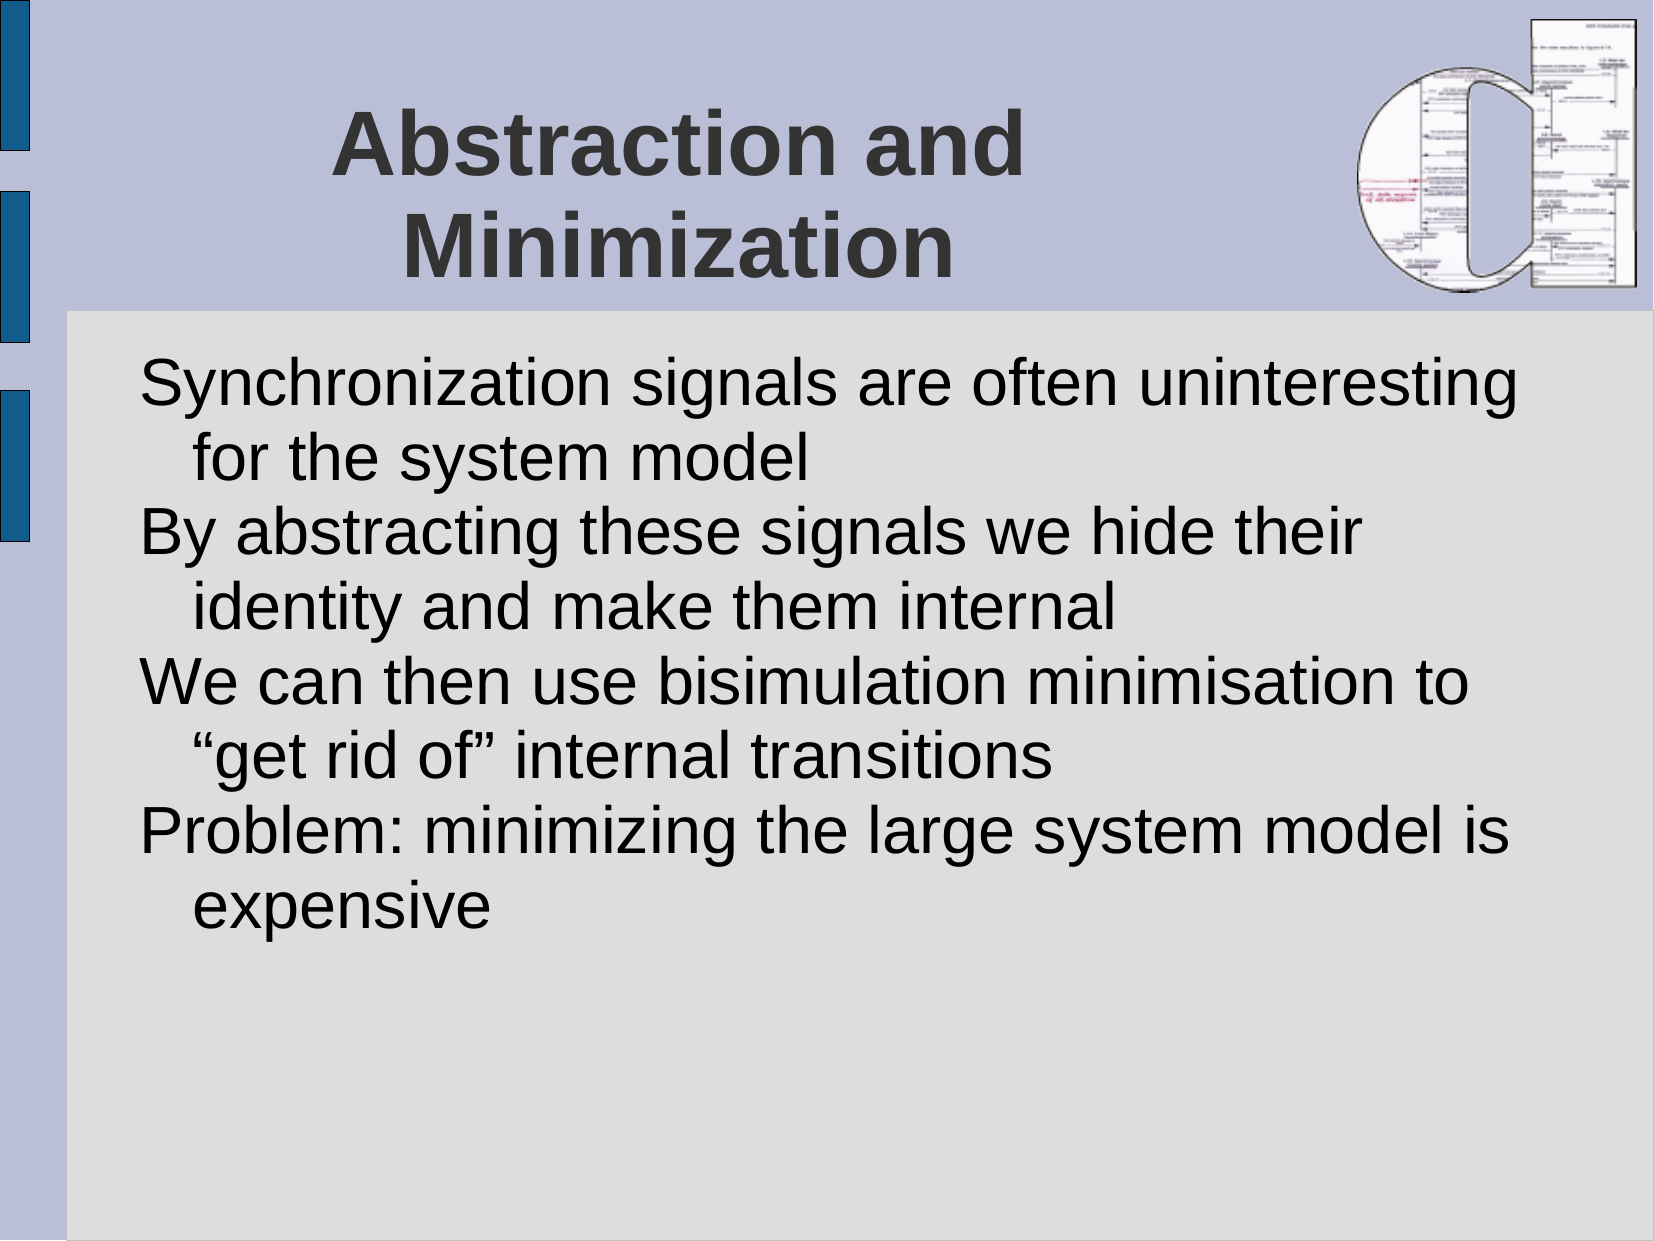

# Abstraction and Minimization
Synchronization signals are often uninteresting for the system model
By abstracting these signals we hide their identity and make them internal
We can then use bisimulation minimisation to “get rid of” internal transitions
Problem: minimizing the large system model is expensive